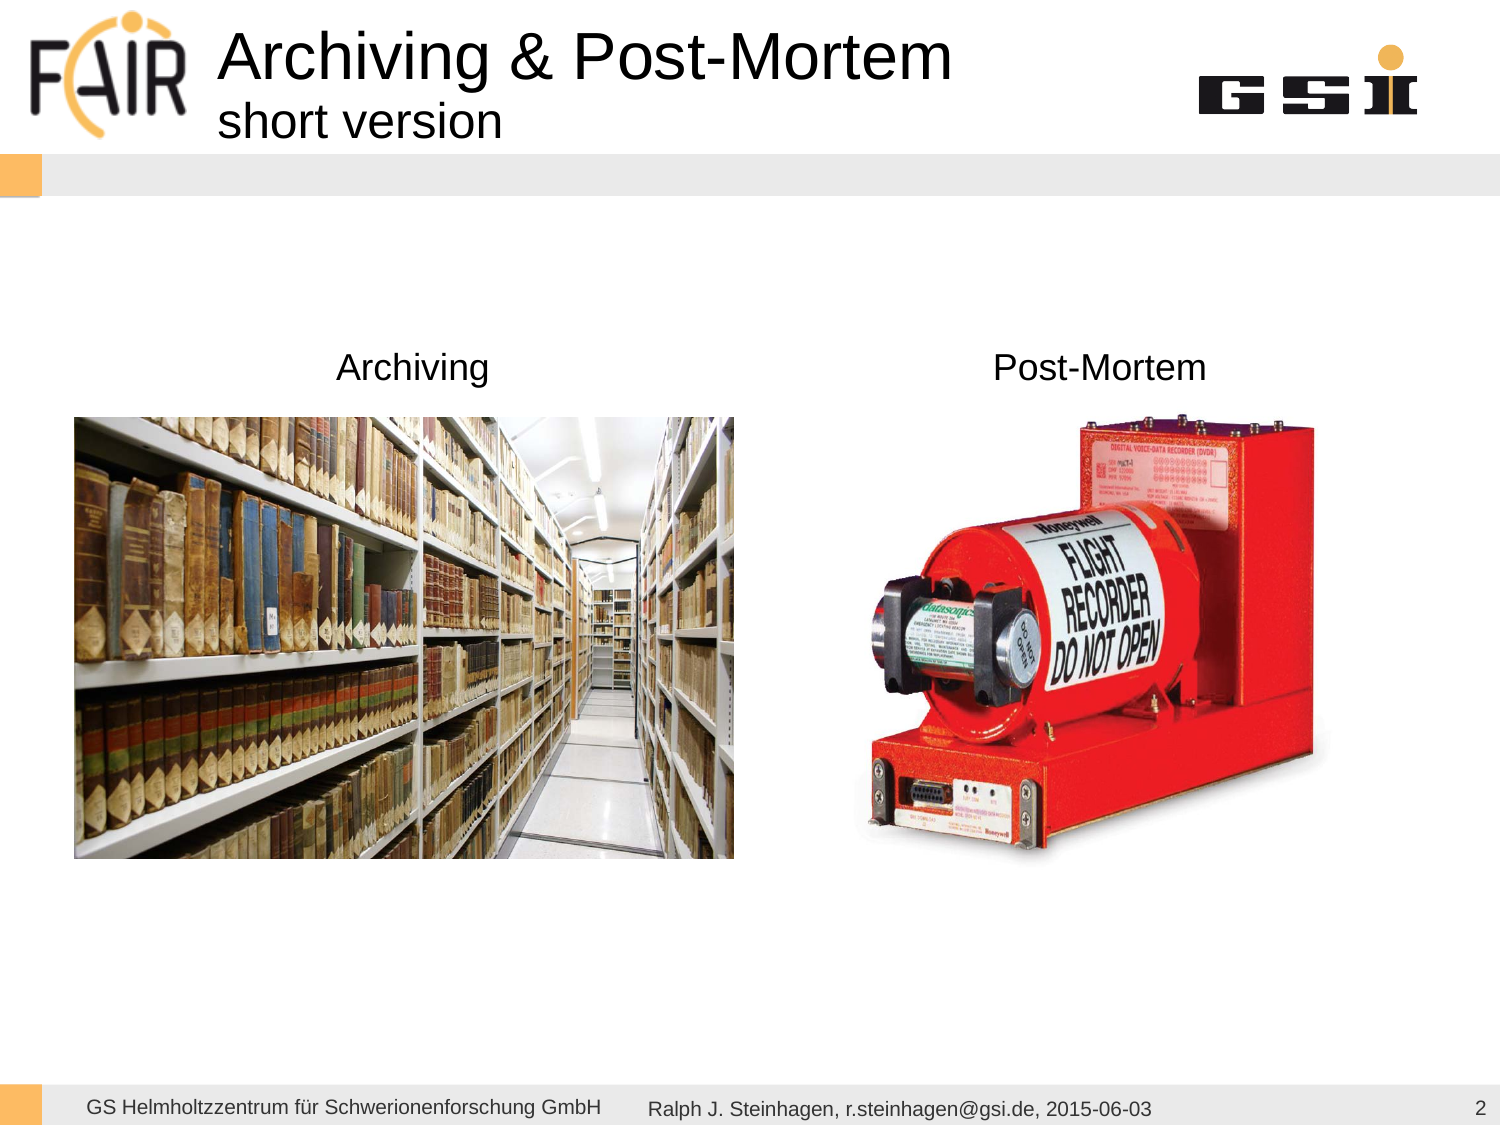

# Archiving & Post-Mortem short version
Archiving
Post-Mortem